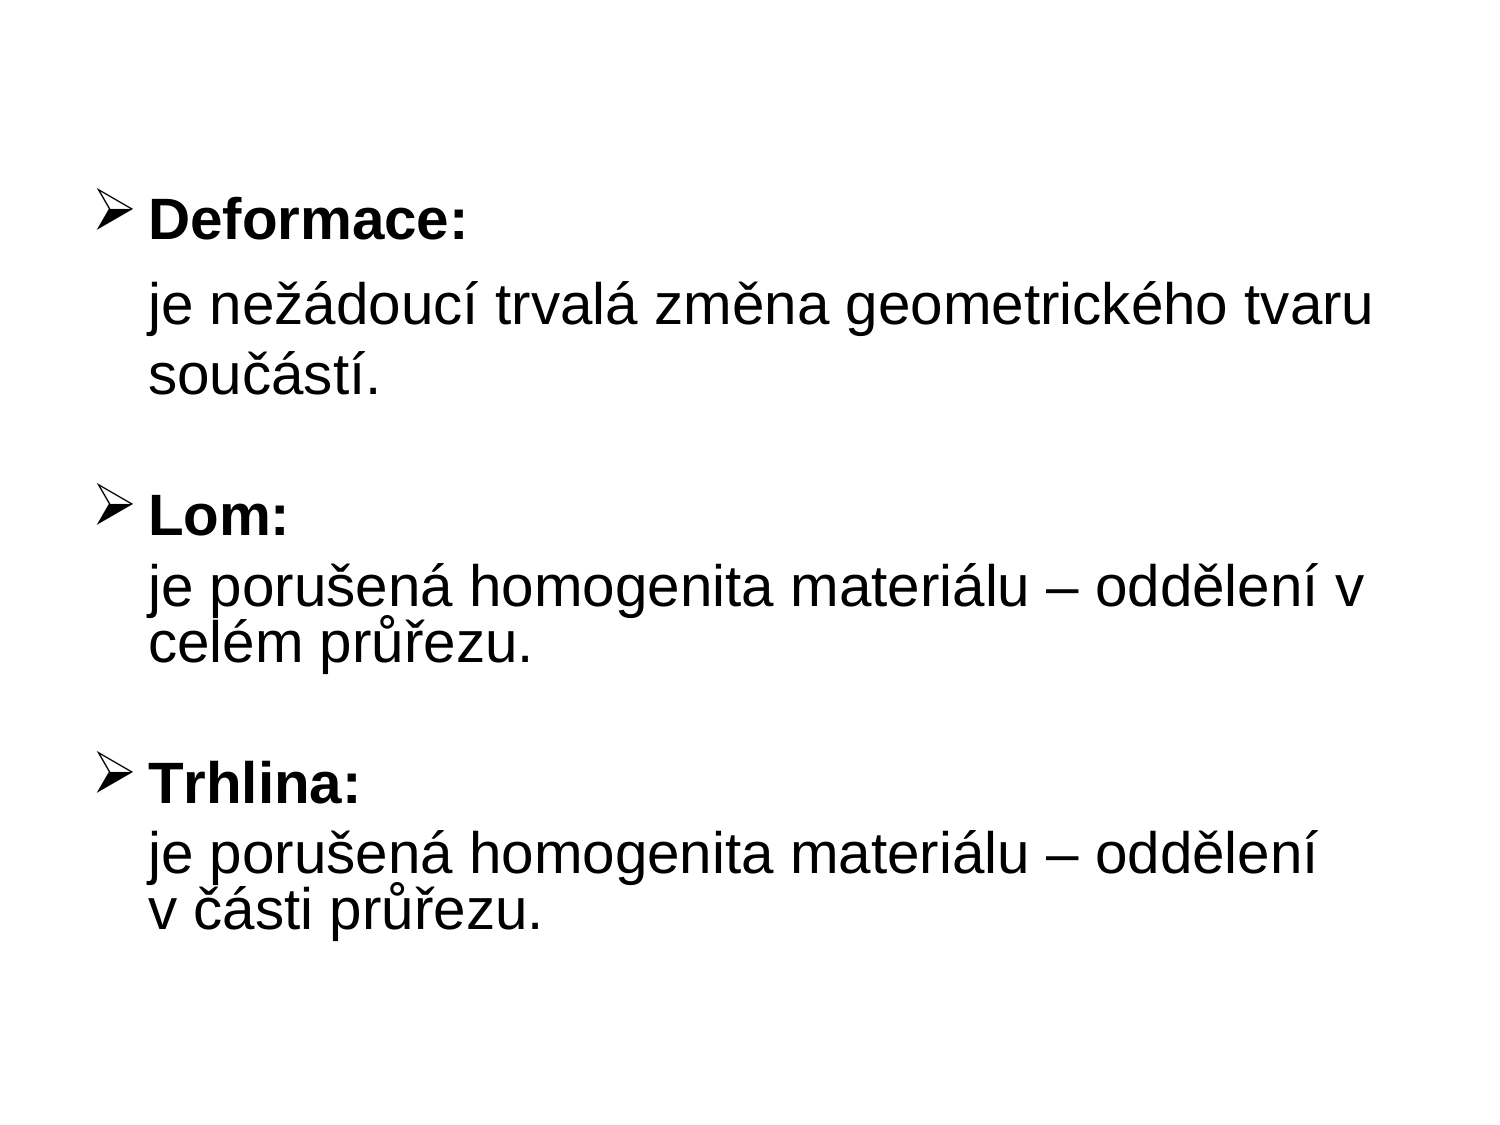

# Deformace:
	je nežádoucí trvalá změna geometrického tvaru součástí.
Lom:
	je porušená homogenita materiálu – oddělení v celém průřezu.
Trhlina:
 	je porušená homogenita materiálu – oddělení v části průřezu.